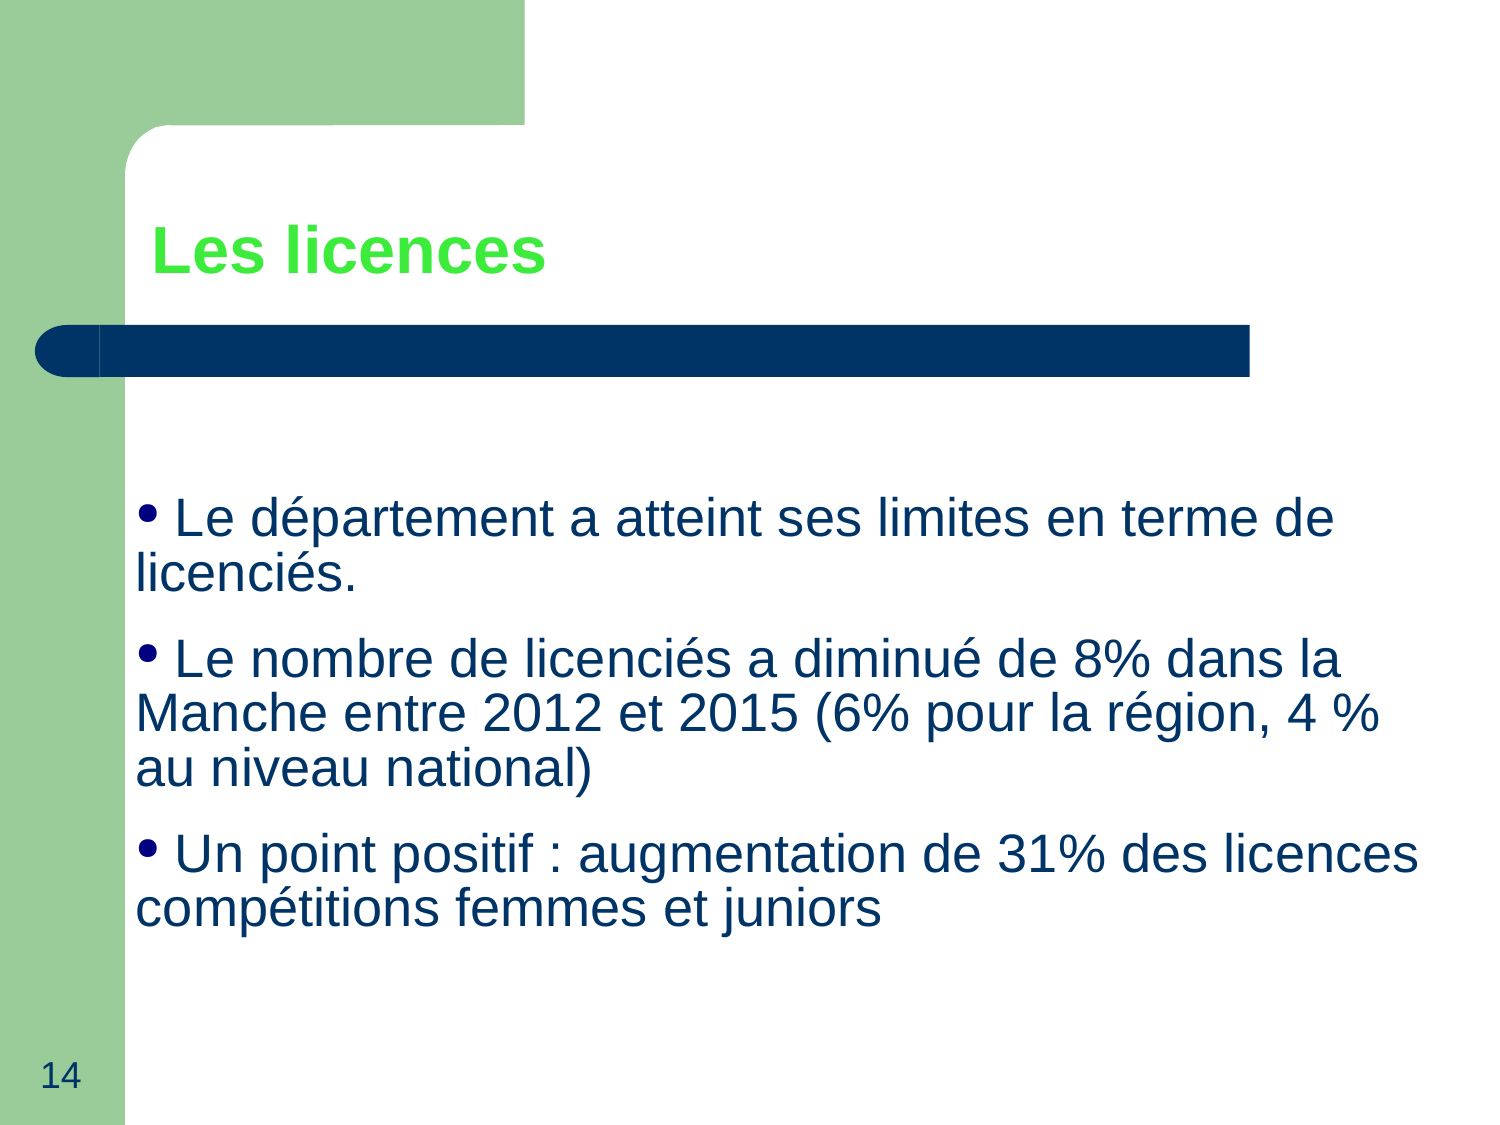

Les licences
# Le département a atteint ses limites en terme de licenciés.
 Le nombre de licenciés a diminué de 8% dans la Manche entre 2012 et 2015 (6% pour la région, 4 % au niveau national)
 Un point positif : augmentation de 31% des licences compétitions femmes et juniors
14